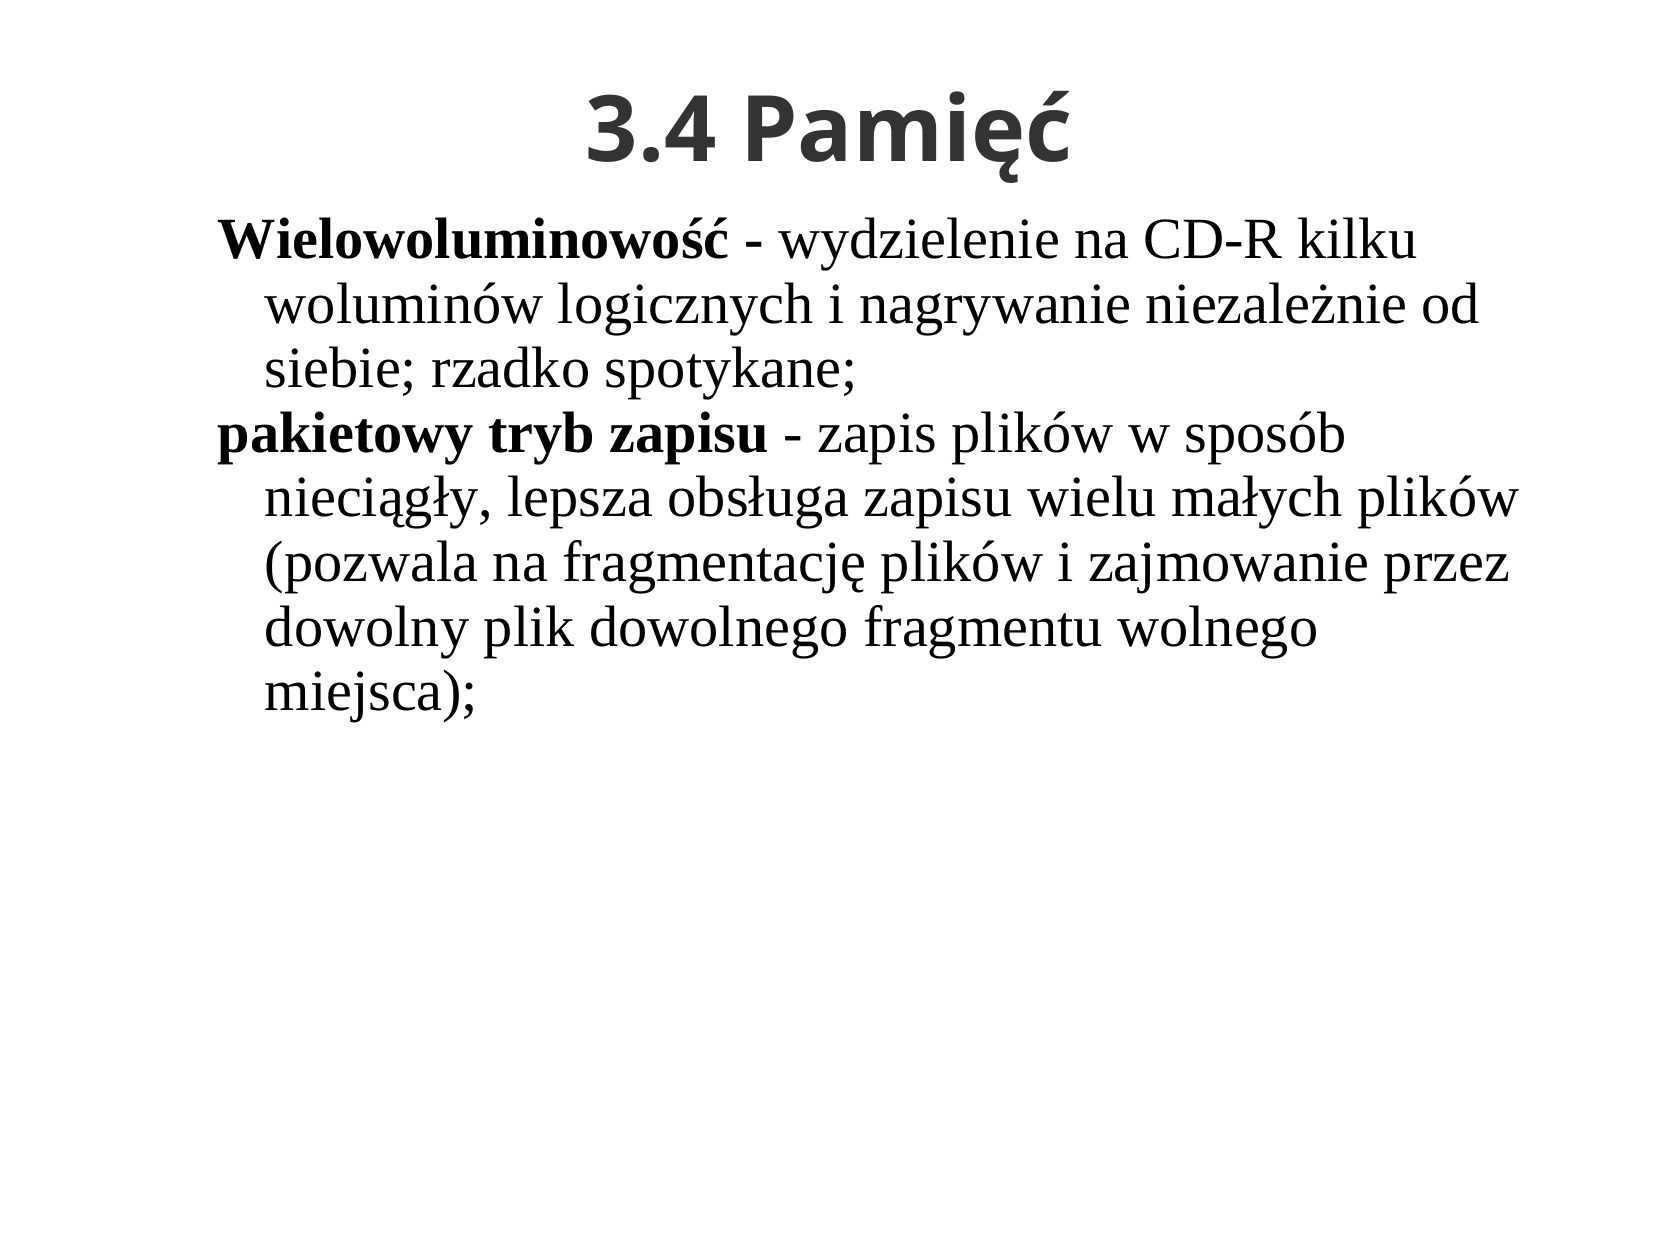

# 3.4 Pamięć
Wielowoluminowość - wydzielenie na CD-R kilku woluminów logicznych i nagrywanie niezależnie od siebie; rzadko spotykane;
pakietowy tryb zapisu - zapis plików w sposób nieciągły, lepsza obsługa zapisu wielu małych plików (pozwala na fragmentację plików i zajmowanie przez dowolny plik dowolnego fragmentu wolnego miejsca);